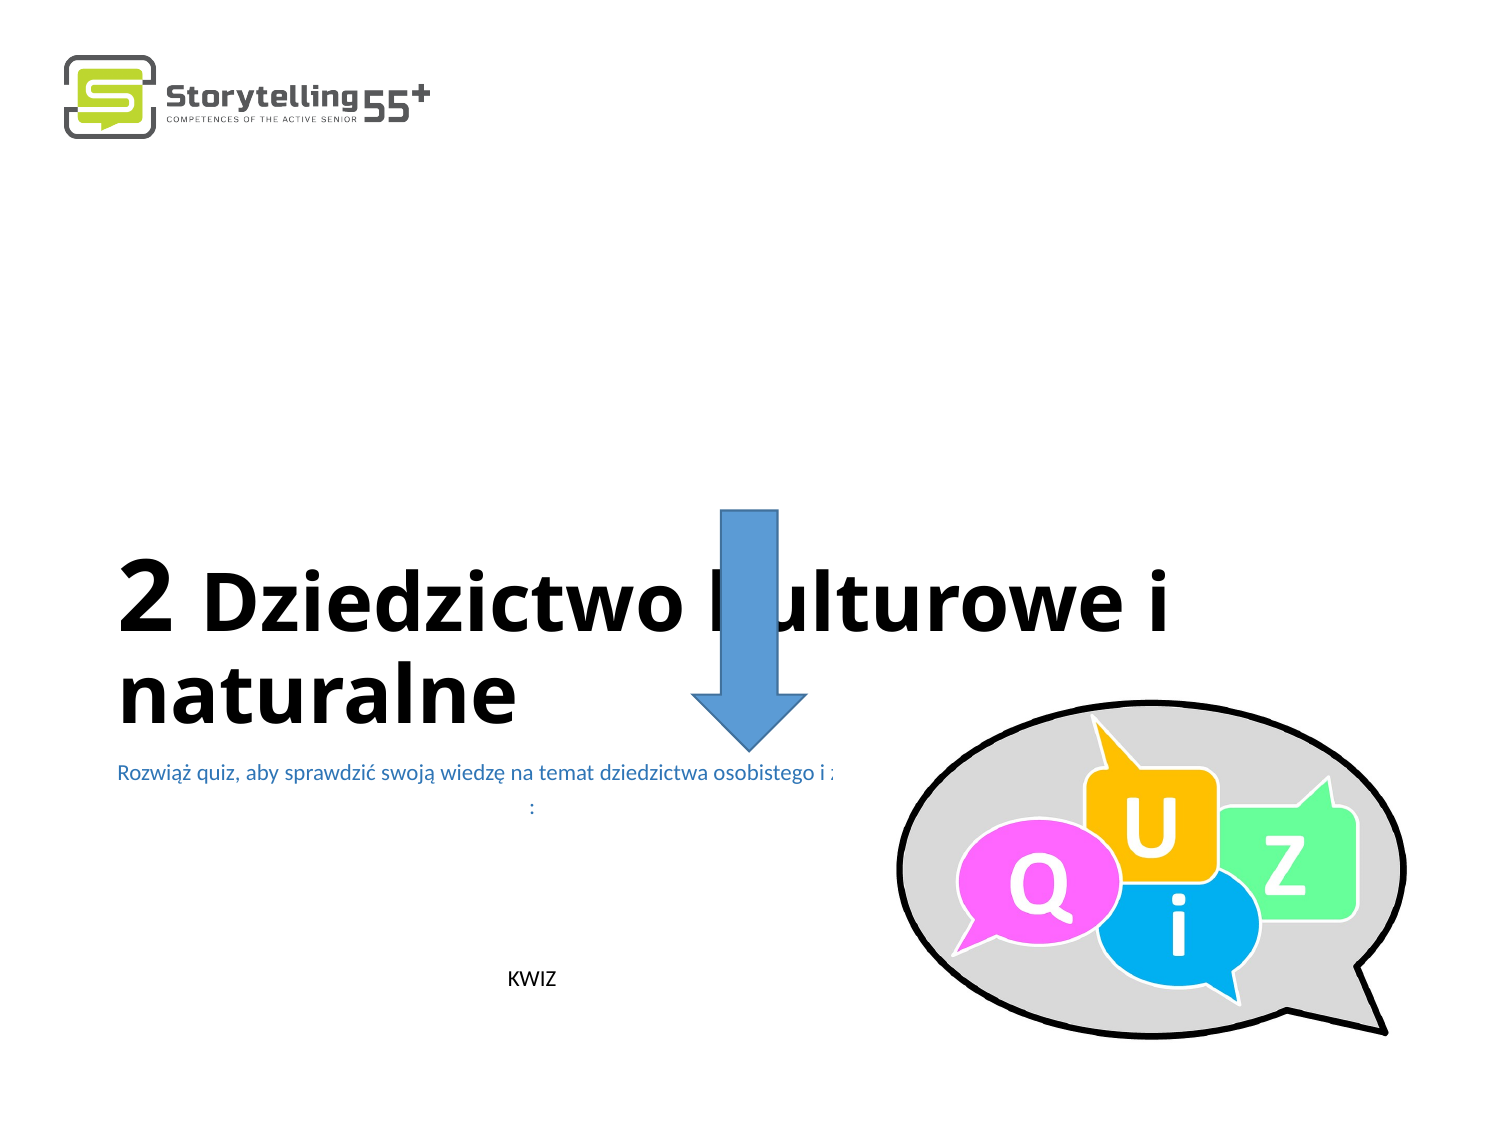

# 2 Dziedzictwo kulturowe i naturalne
Rozwiąż quiz, aby sprawdzić swoją wiedzę na temat dziedzictwa osobistego i zbiorowego:
:
KWIZ